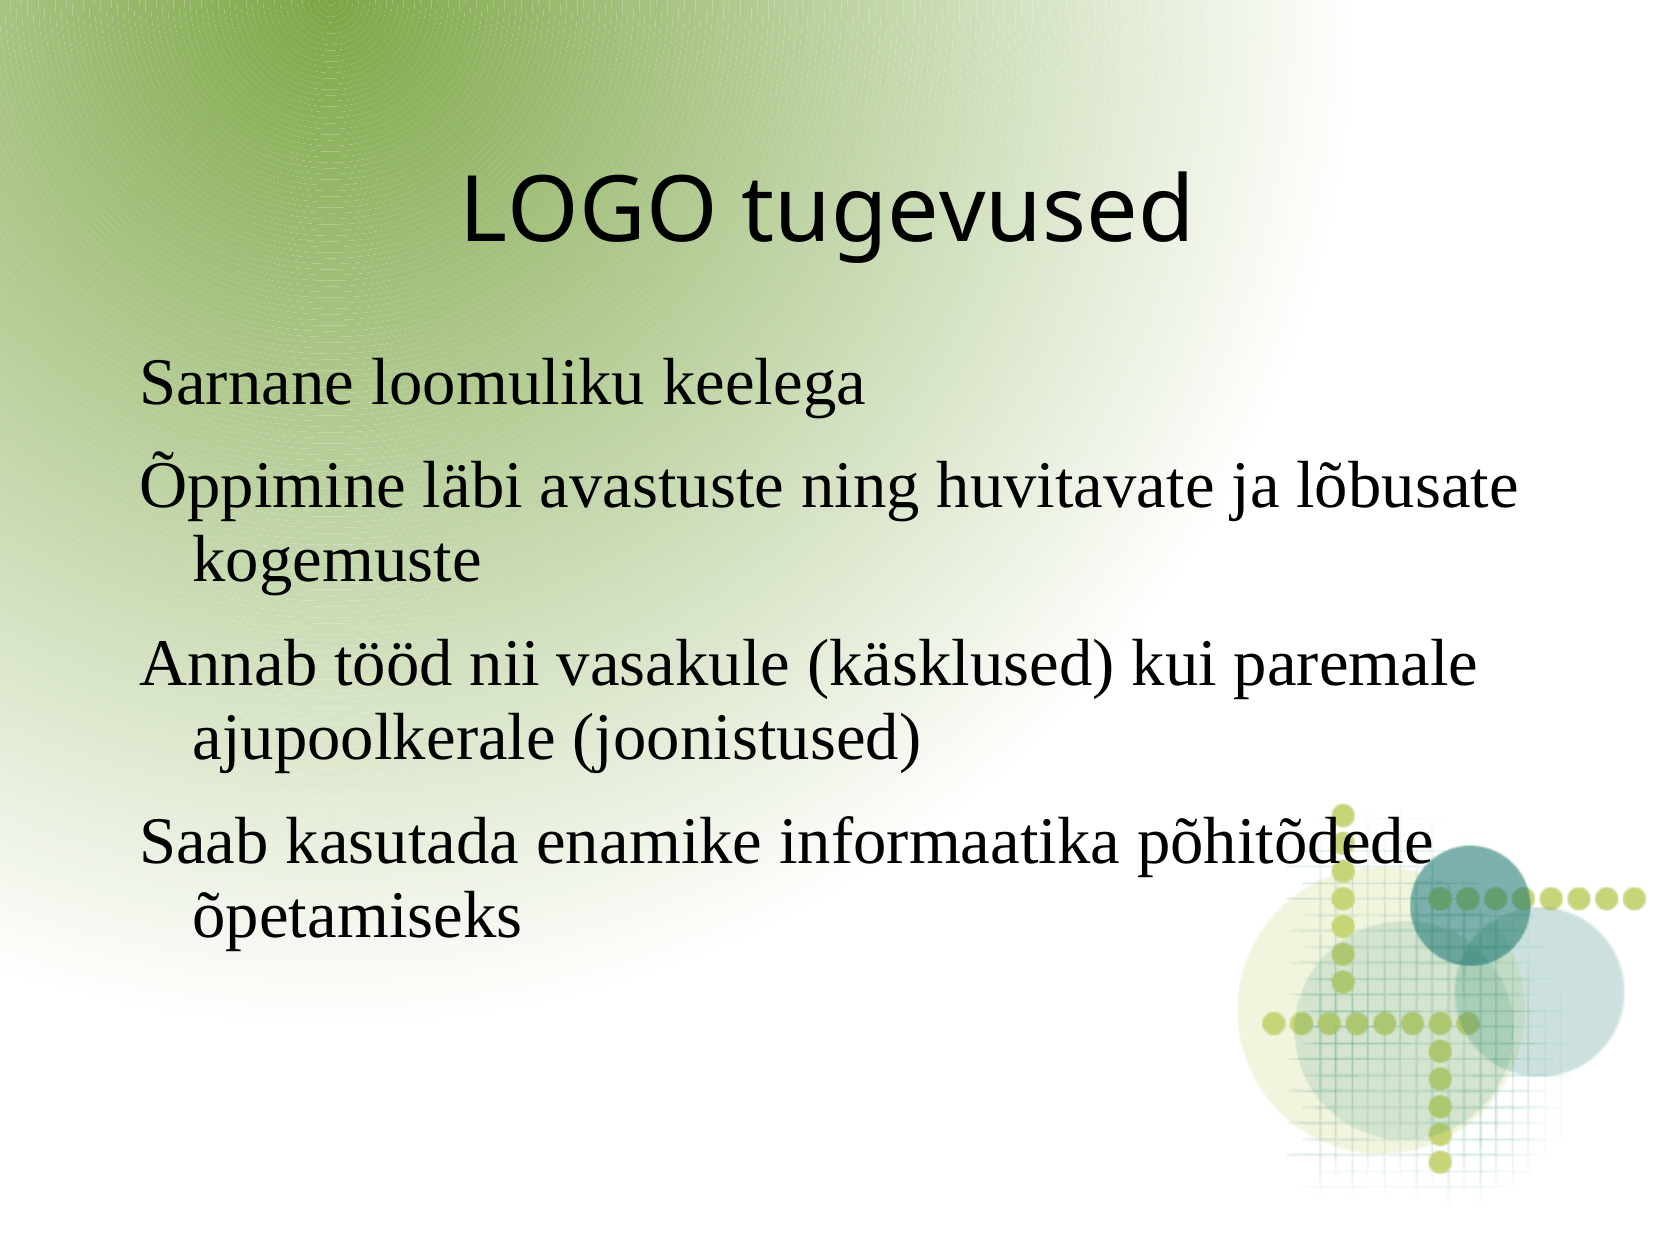

# LOGO tugevused
Sarnane loomuliku keelega
Õppimine läbi avastuste ning huvitavate ja lõbusate kogemuste
Annab tööd nii vasakule (käsklused) kui paremale ajupoolkerale (joonistused)
Saab kasutada enamike informaatika põhitõdede õpetamiseks